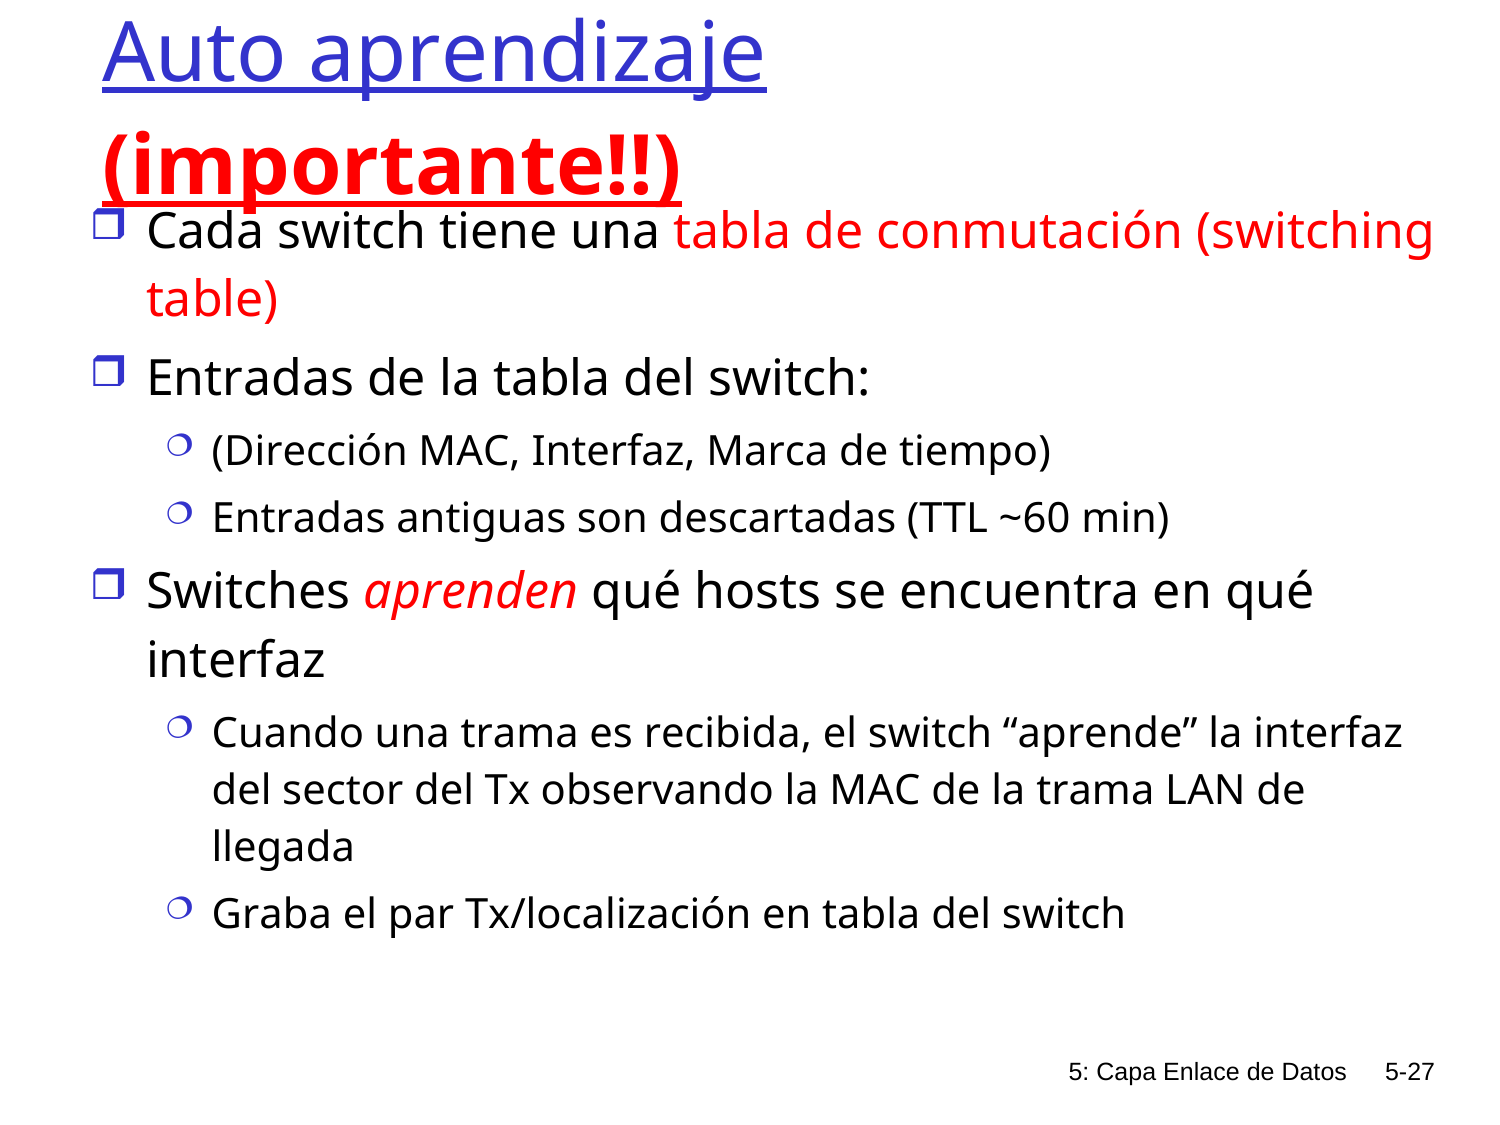

# Auto aprendizaje (importante!!)
Cada switch tiene una tabla de conmutación (switching table)
Entradas de la tabla del switch:
(Dirección MAC, Interfaz, Marca de tiempo)
Entradas antiguas son descartadas (TTL ~60 min)
Switches aprenden qué hosts se encuentra en qué interfaz
Cuando una trama es recibida, el switch “aprende” la interfaz del sector del Tx observando la MAC de la trama LAN de llegada
Graba el par Tx/localización en tabla del switch
27